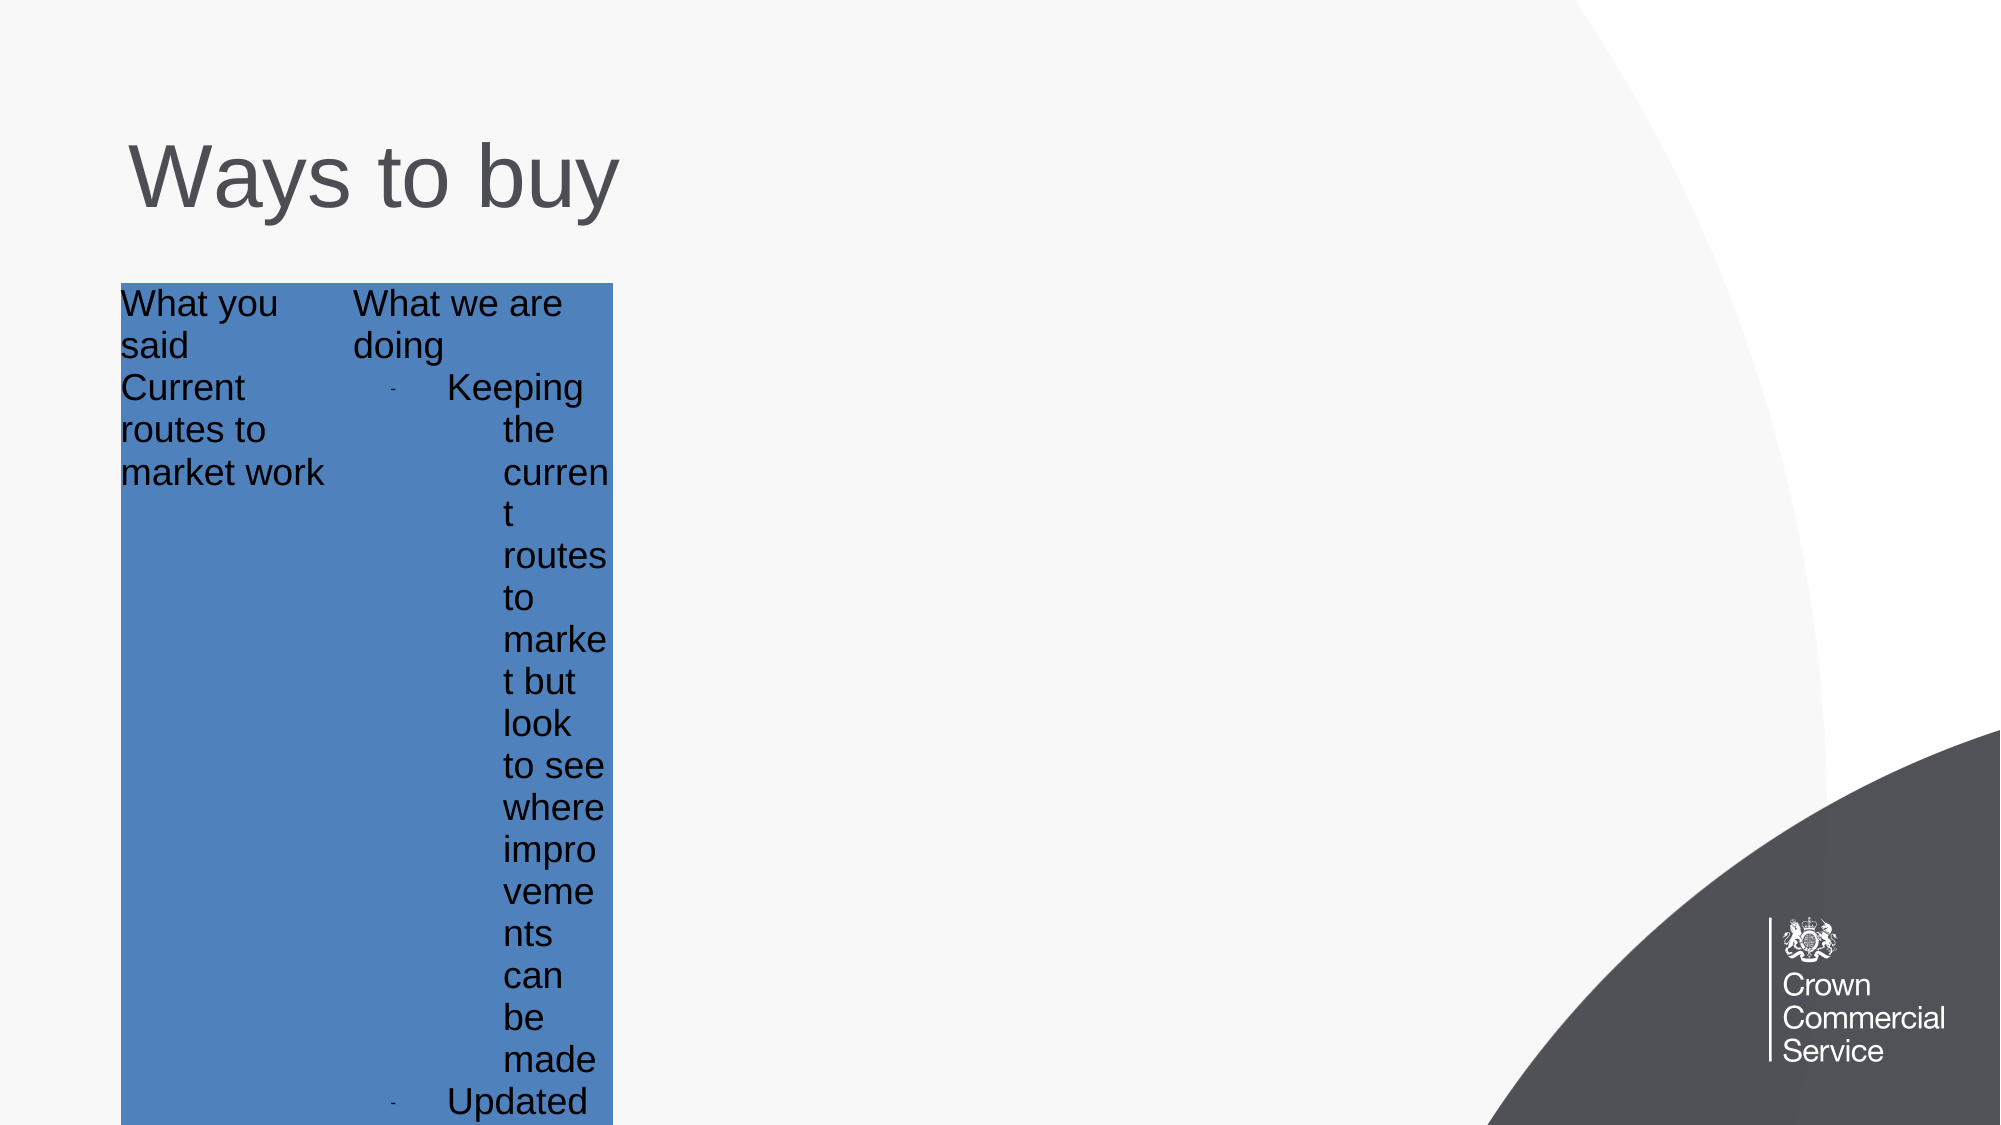

# Ways to buy
| What you said | What we are doing |
| --- | --- |
| Current routes to market work | Keeping the current routes to market but look to see where improvements can be made Updated T&C’s to better reflect diversity of selling models (e.g.consumption, leasing, etc). |
| Would like Direct Award included | Looking to include direct award across framework whilst still aligning with procurement regulations |
| Both further competition and direct award are required | Both will be included though final positioning to be determined |